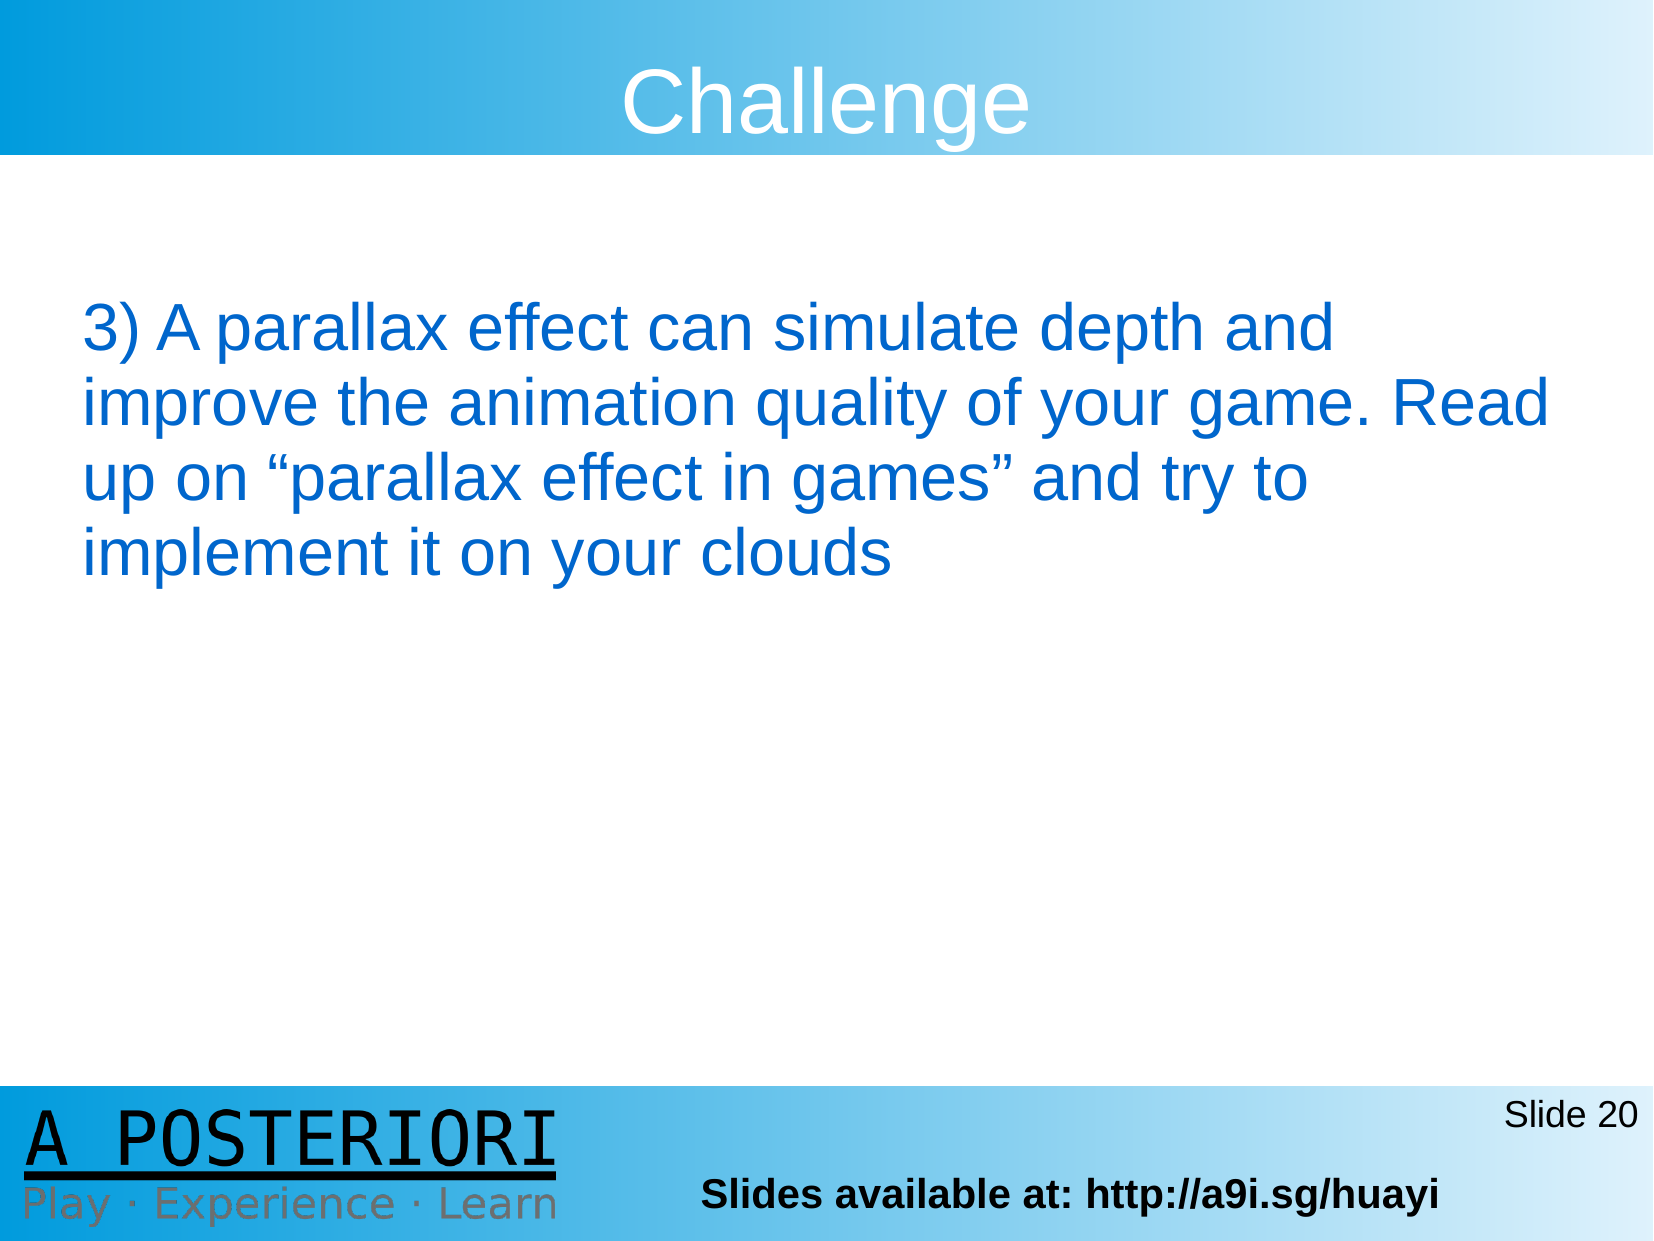

# Challenge
3) A parallax effect can simulate depth and improve the animation quality of your game. Read up on “parallax effect in games” and try to implement it on your clouds